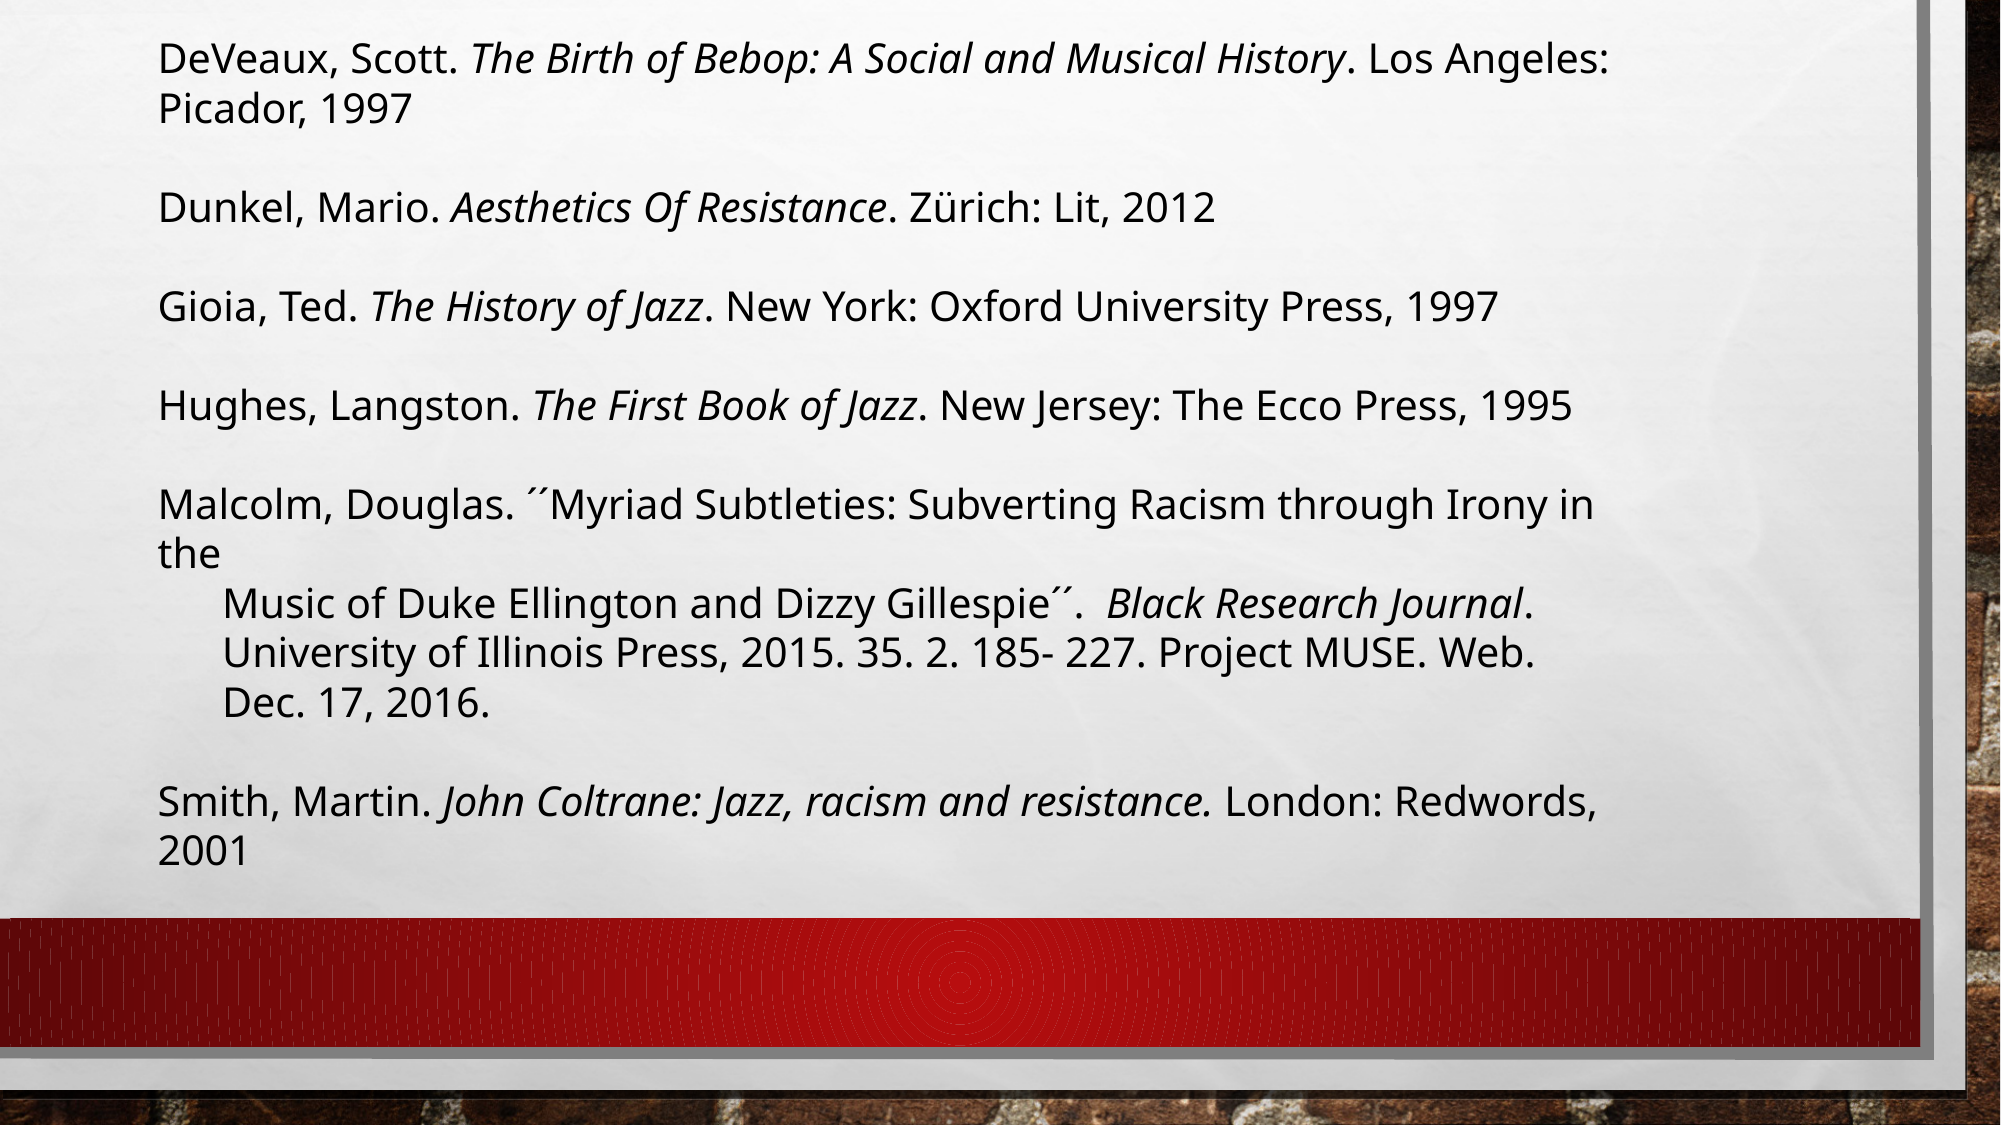

#
DeVeaux, Scott. The Birth of Bebop: A Social and Musical History. Los Angeles: Picador, 1997
Dunkel, Mario. Aesthetics Of Resistance. Zürich: Lit, 2012
Gioia, Ted. The History of Jazz. New York: Oxford University Press, 1997
Hughes, Langston. The First Book of Jazz. New Jersey: The Ecco Press, 1995
Malcolm, Douglas. ´´Myriad Subtleties: Subverting Racism through Irony in the
 Music of Duke Ellington and Dizzy Gillespie´´. Black Research Journal.
 University of Illinois Press, 2015. 35. 2. 185- 227. Project MUSE. Web.
 Dec. 17, 2016.
Smith, Martin. John Coltrane: Jazz, racism and resistance. London: Redwords, 2001